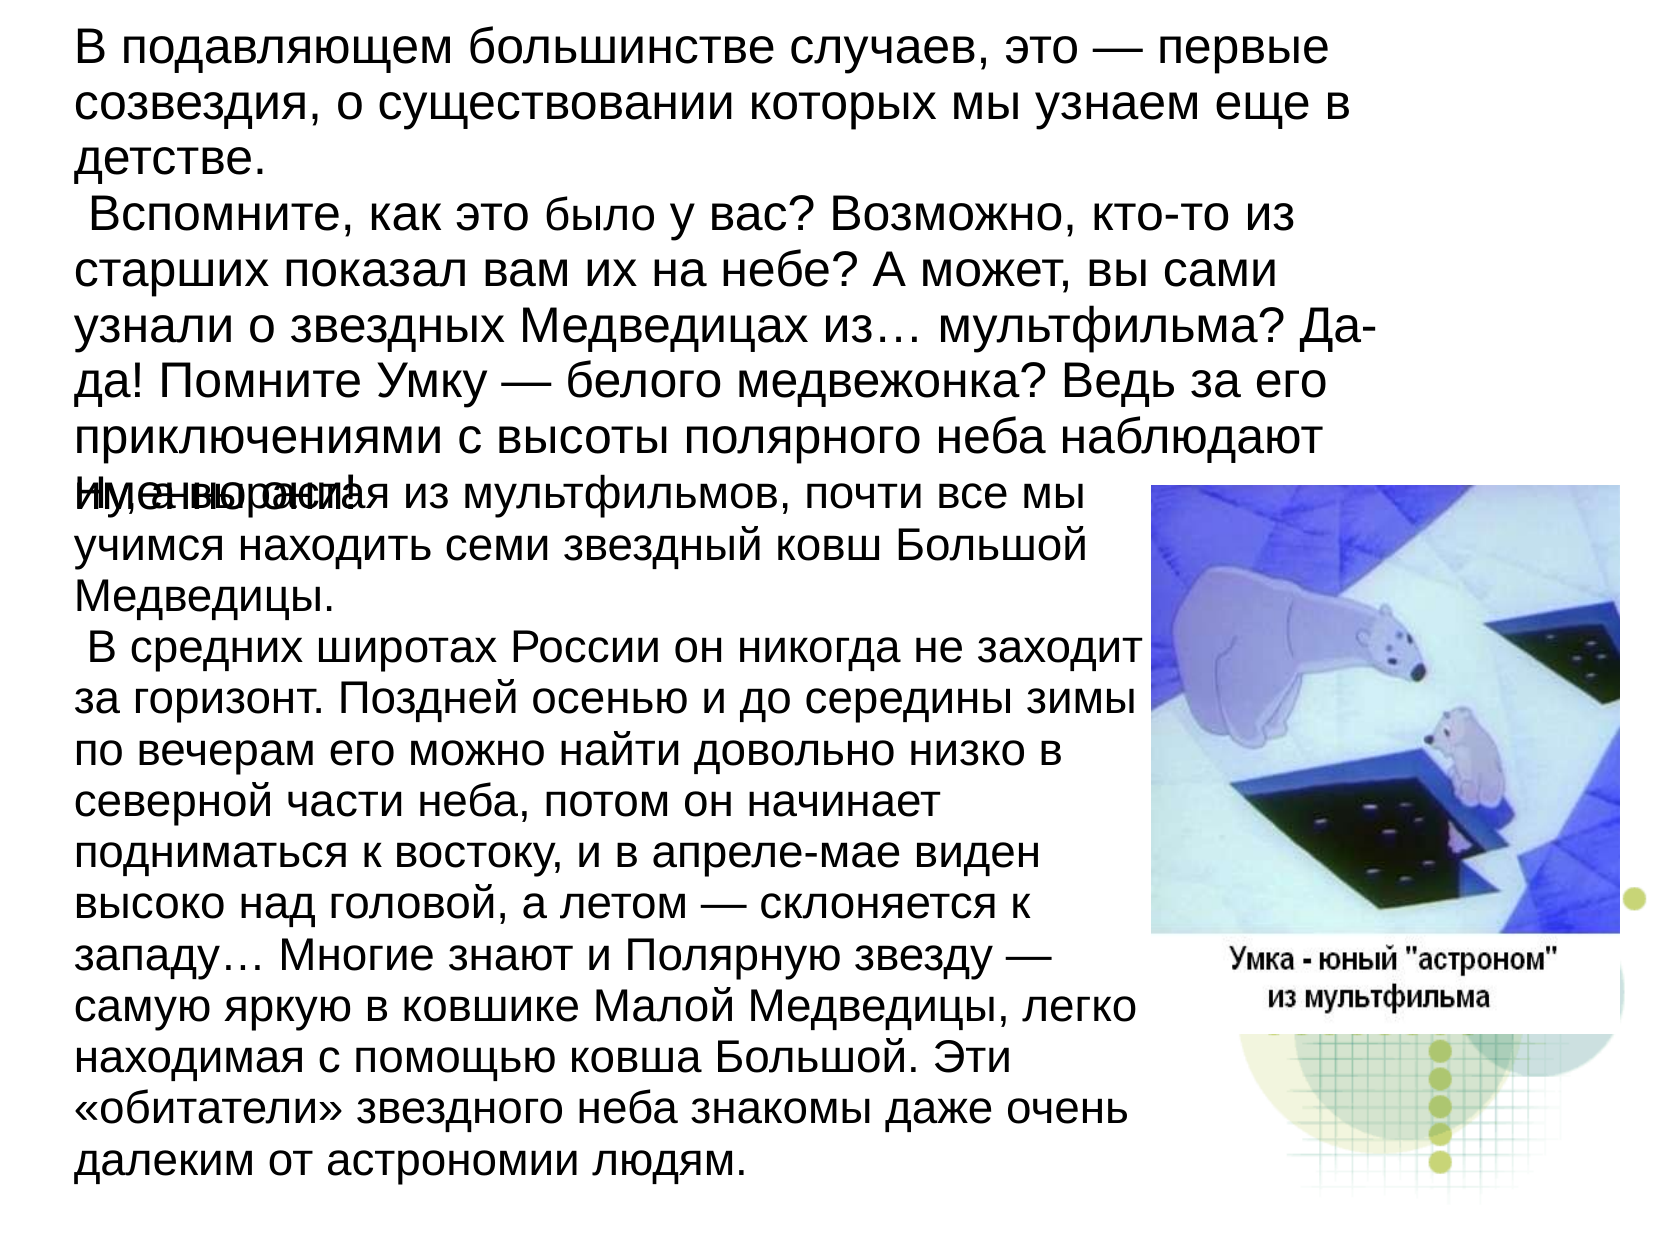

В подавляющем большинстве случаев, это — первые созвездия, о существовании которых мы узнаем еще в детстве.
 Вспомните, как это было у вас? Возможно, кто-то из старших показал вам их на небе? А может, вы сами узнали о звездных Медведицах из… мультфильма? Да-да! Помните Умку — белого медвежонка? Ведь за его приключениями с высоты полярного неба наблюдают именно они!
Ну, а вырастая из мультфильмов, почти все мы учимся находить семи звездный ковш Большой Медведицы.
 В средних широтах России он никогда не заходит за горизонт. Поздней осенью и до середины зимы по вечерам его можно найти довольно низко в северной части неба, потом он начинает подниматься к востоку, и в апреле-мае виден высоко над головой, а летом — склоняется к западу… Многие знают и Полярную звезду — самую яркую в ковшике Малой Медведицы, легко находимая с помощью ковша Большой. Эти «обитатели» звездного неба знакомы даже очень далеким от астрономии людям.